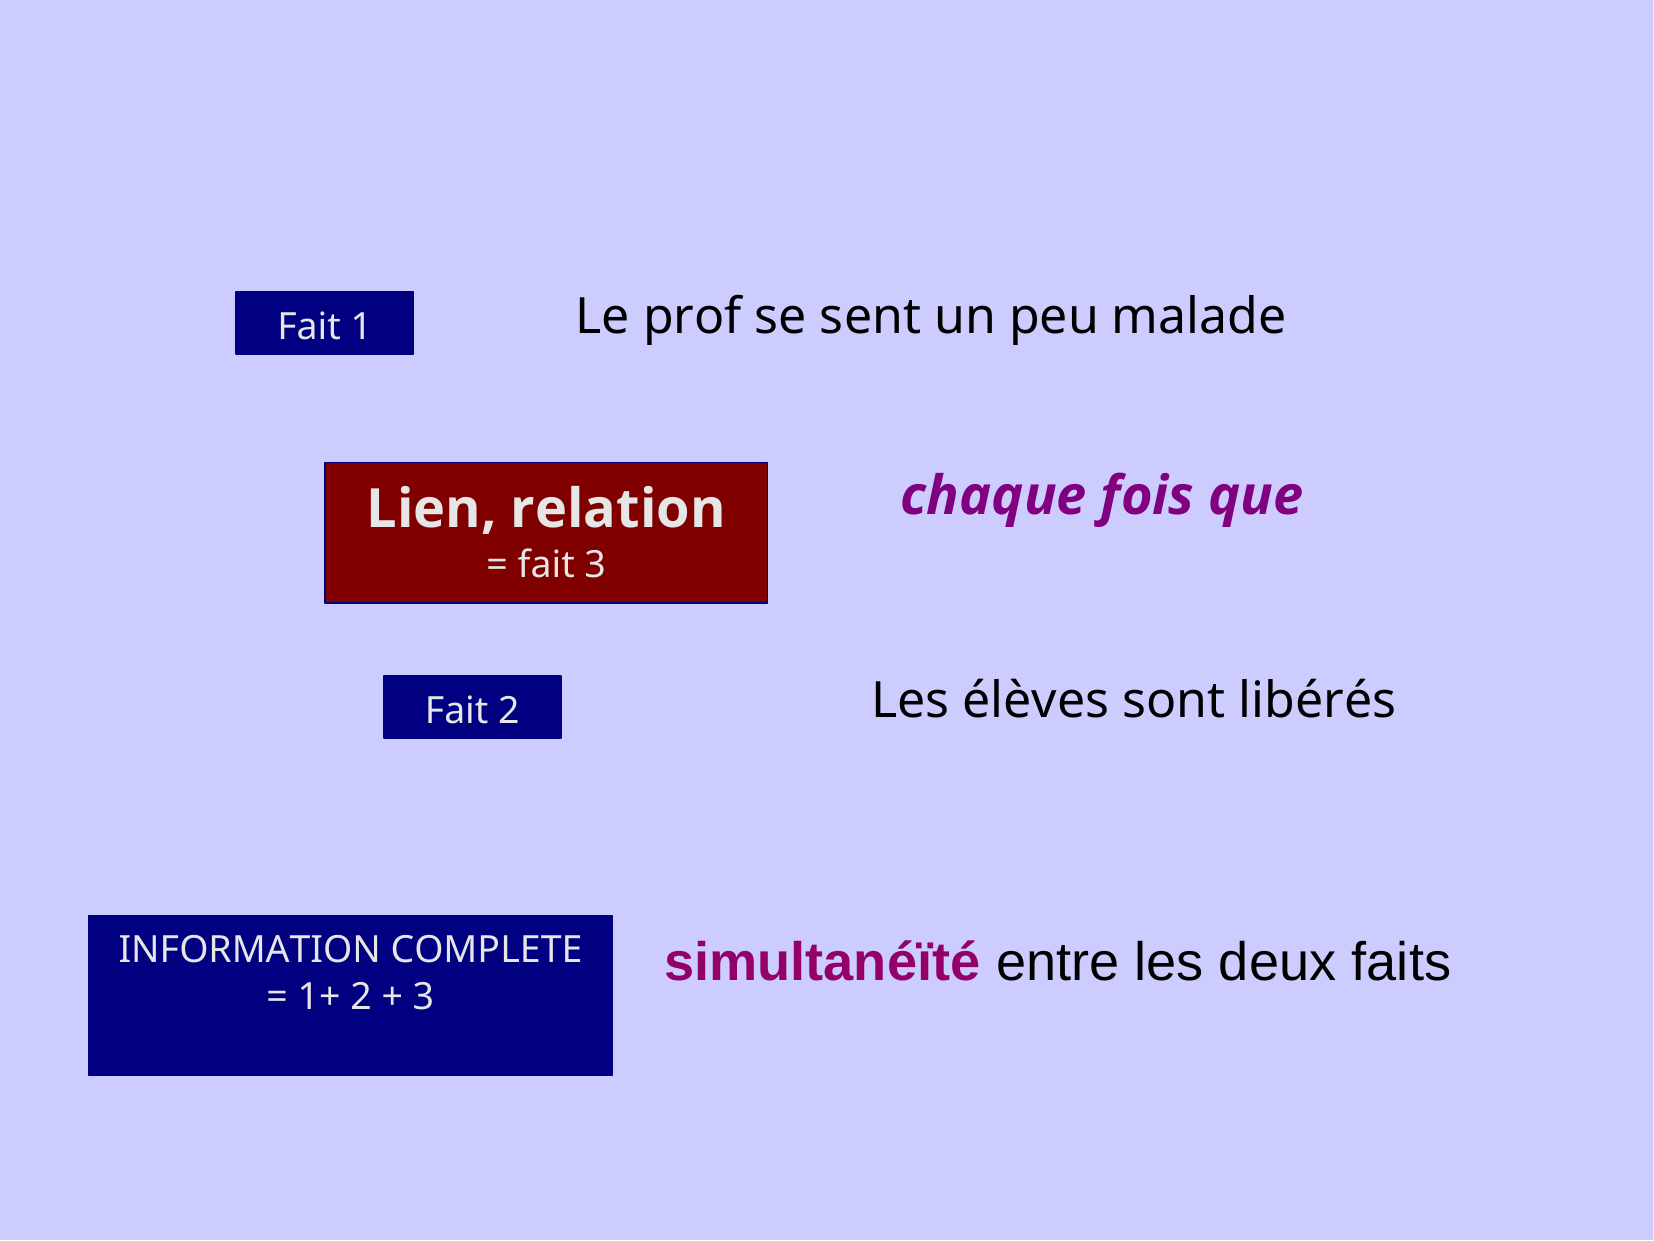

Le prof se sent un peu malade
Fait 1
chaque fois que
Lien, relation
= fait 3
Les élèves sont libérés
Fait 2
INFORMATION COMPLETE
= 1+ 2 + 3
simultanéïté entre les deux faits